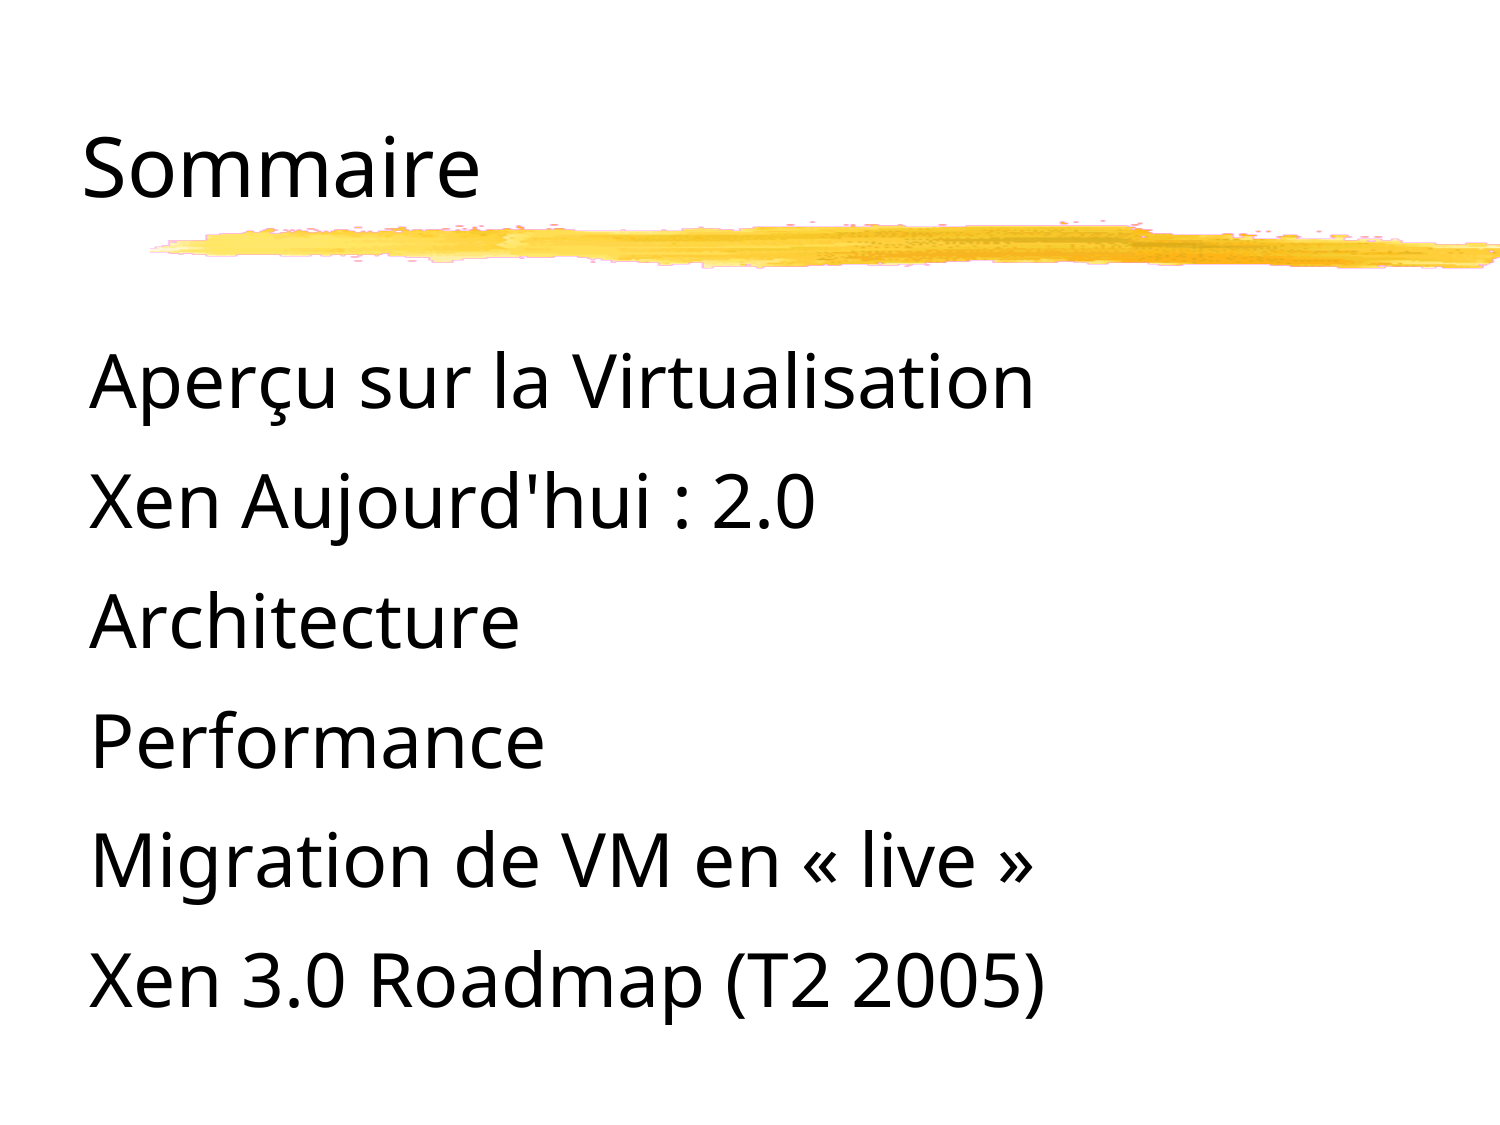

# Sommaire
Aperçu sur la Virtualisation
Xen Aujourd'hui : 2.0
Architecture
Performance
Migration de VM en « live »
Xen 3.0 Roadmap (T2 2005)